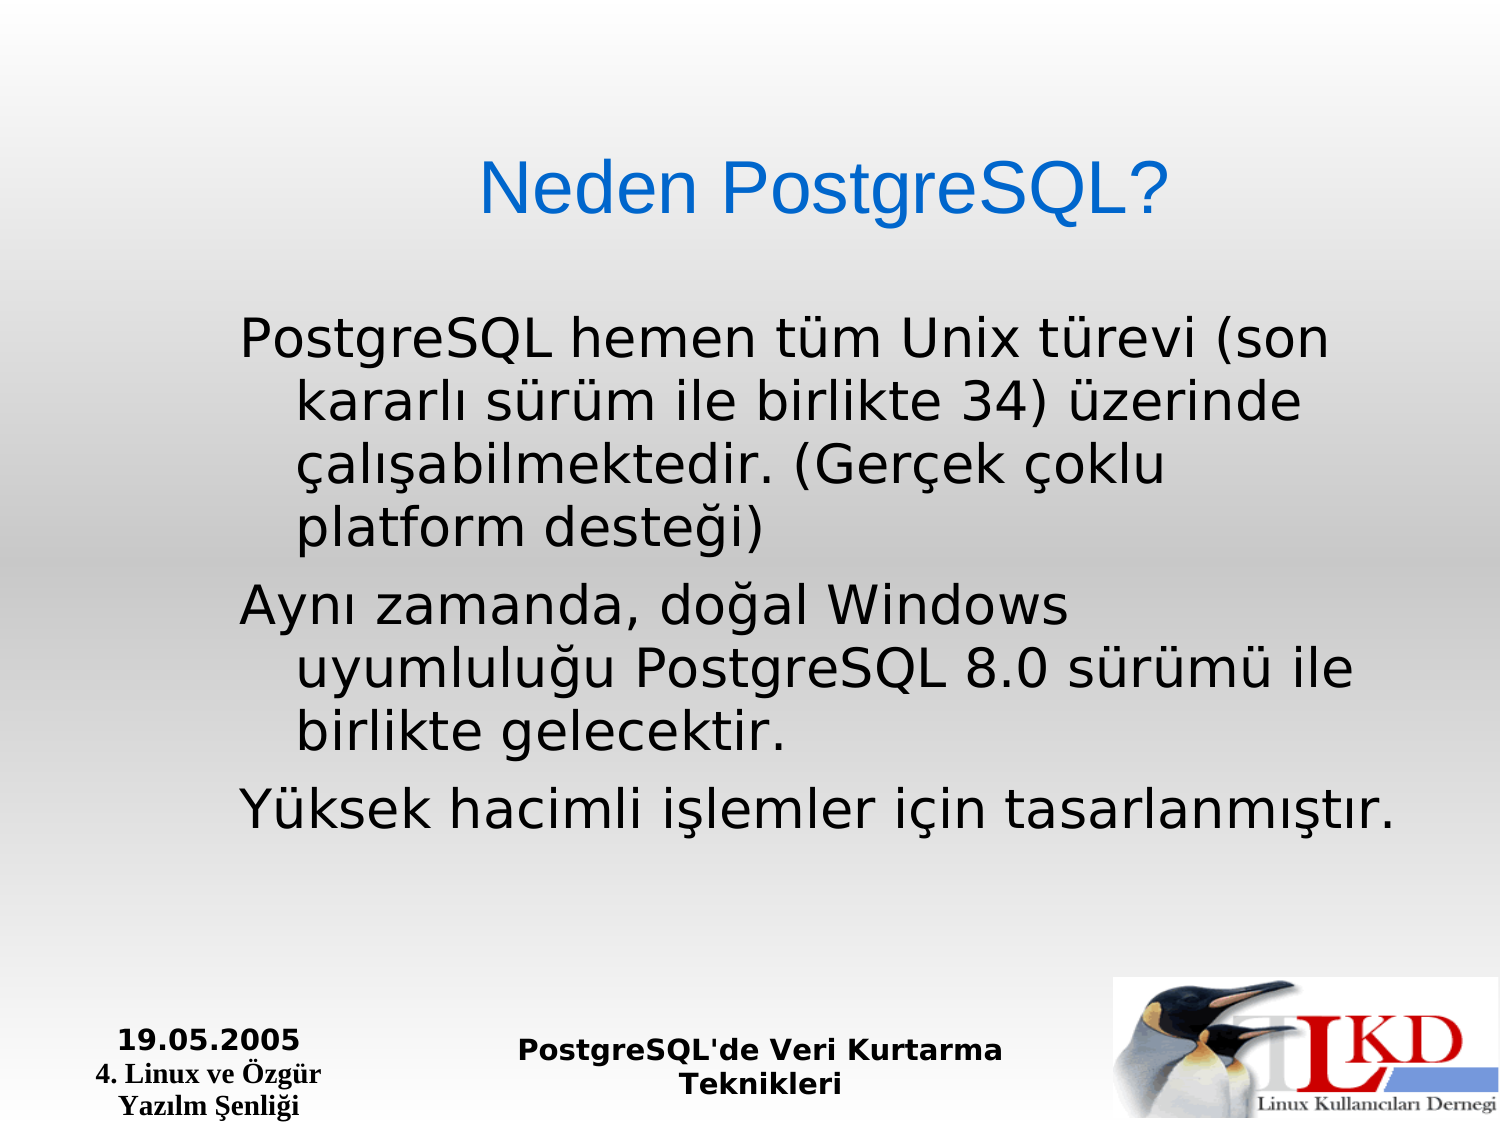

# Neden PostgreSQL?
PostgreSQL hemen tüm Unix türevi (son kararlı sürüm ile birlikte 34) üzerinde çalışabilmektedir. (Gerçek çoklu platform desteği)
Aynı zamanda, doğal Windows uyumluluğu PostgreSQL 8.0 sürümü ile birlikte gelecektir.
Yüksek hacimli işlemler için tasarlanmıştır.